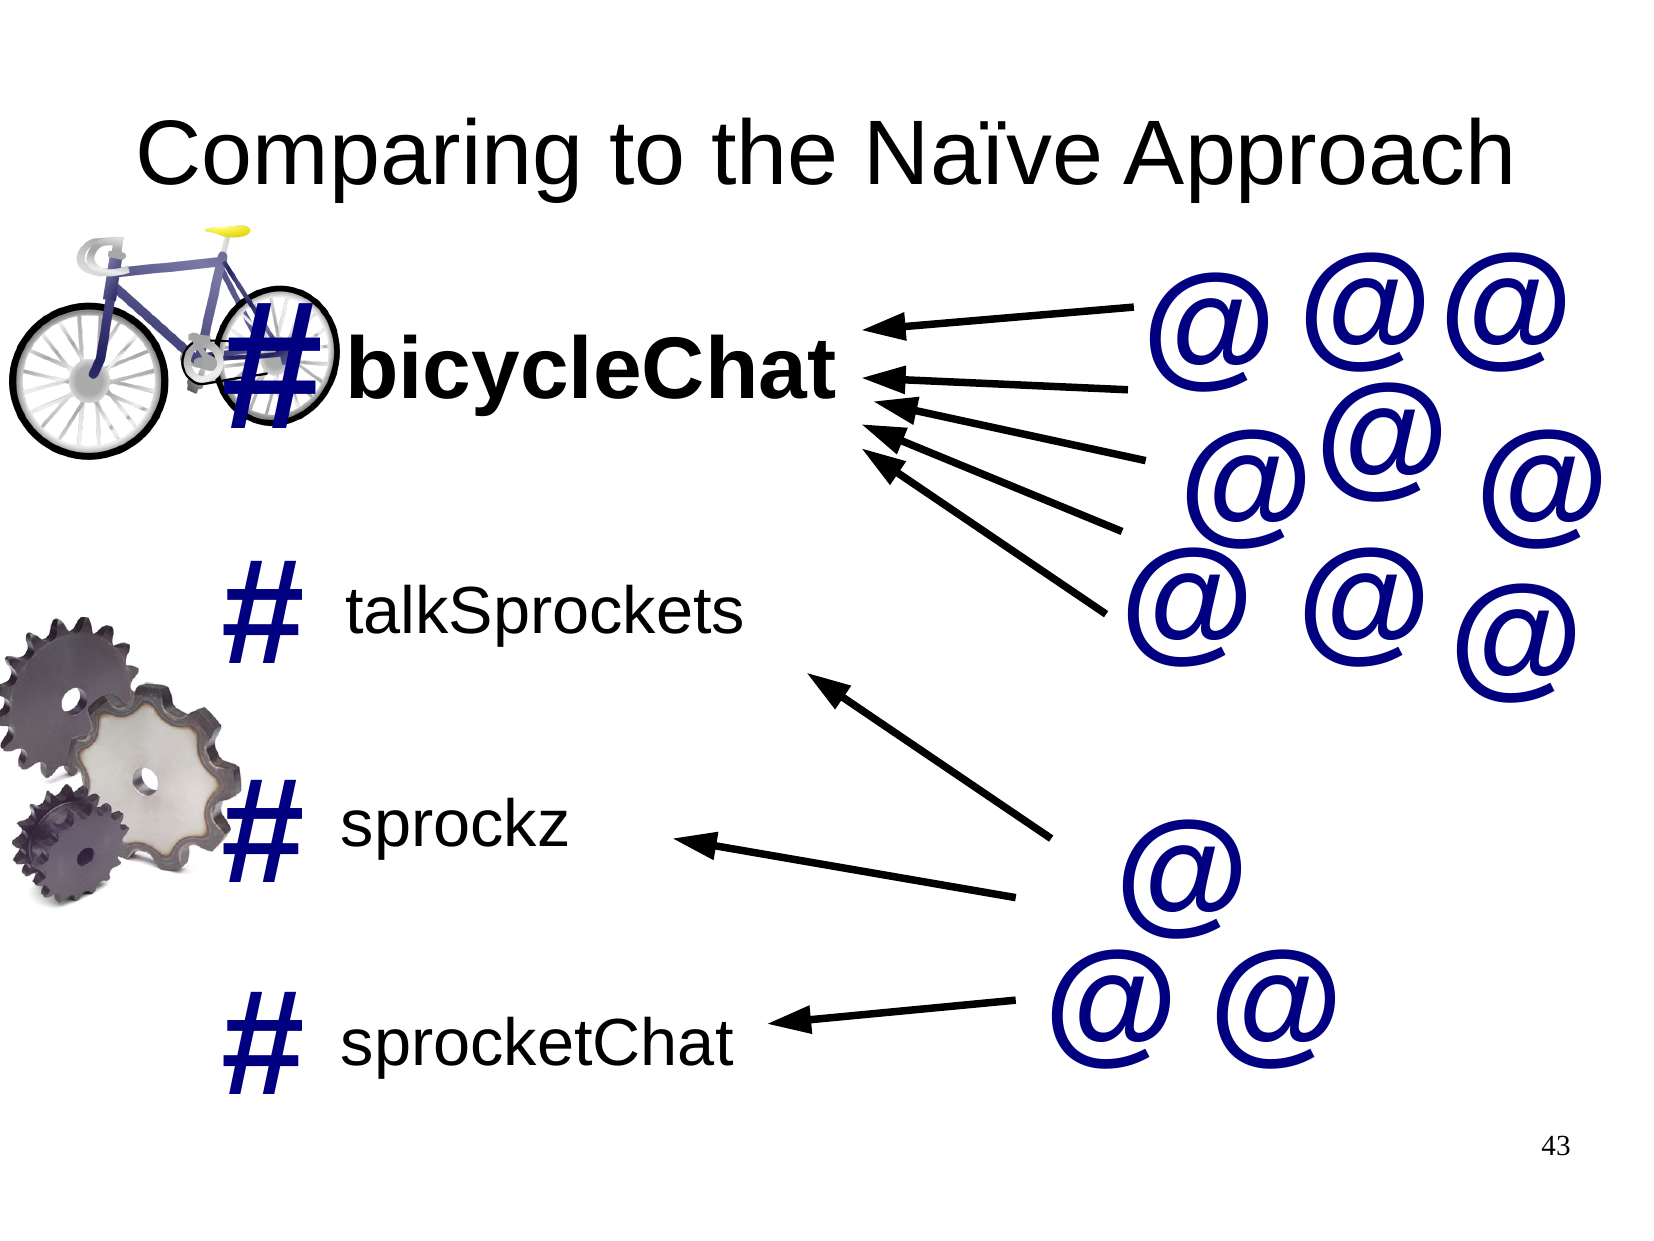

# Comparing to the Naïve Approach
@
@
@
@
@
@
@
@
@
#
bicycleChat
#
talkSprockets
#
sprockz
#
sprocketChat
@
@
@
43